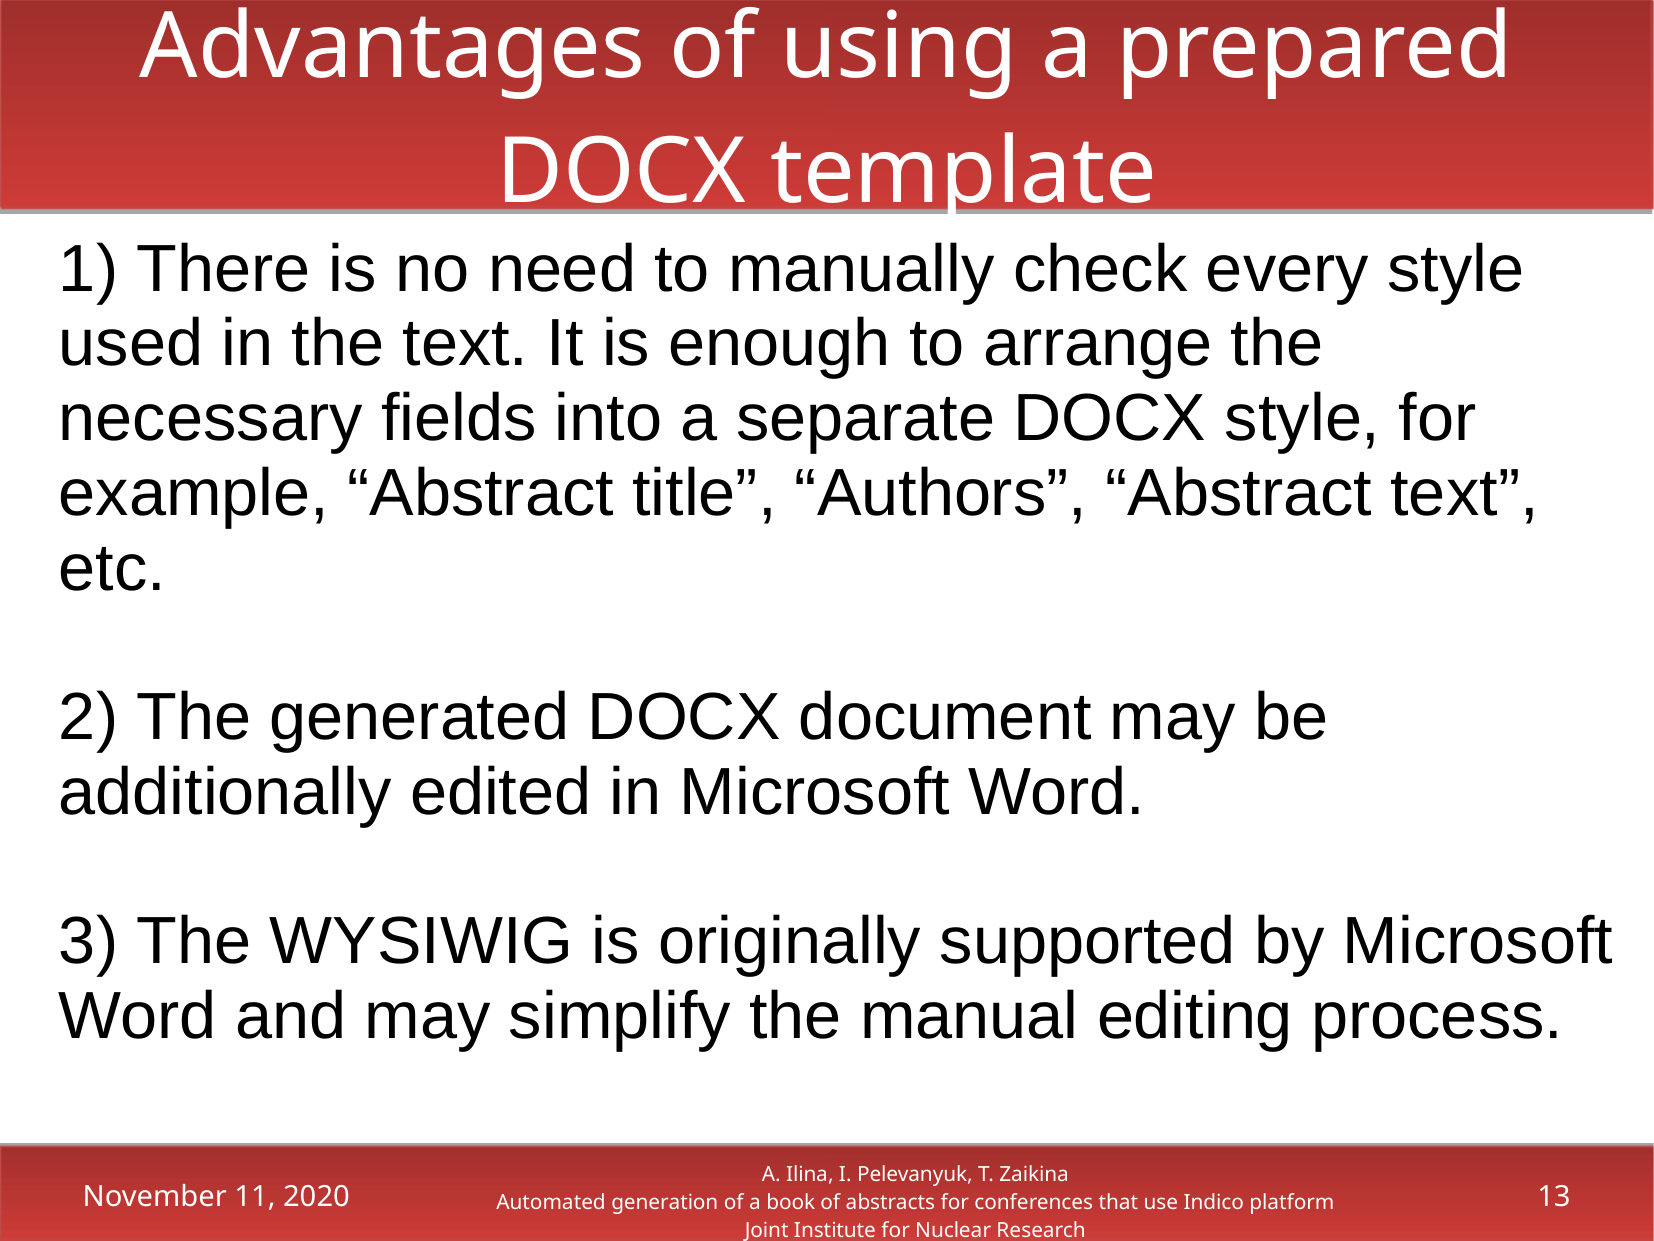

# Advantages of using a prepared DOCX template​
 There is no need to manually check every style used in the text. It is enough to arrange the necessary fields into a separate DOCX style, for example, “Abstract title”, “Authors”, “Abstract text”, etc.​
 The generated DOCX document may be additionally edited in Microsoft Word.​
 The WYSIWIG is originally supported by Microsoft Word and may simplify the manual editing process.​
A. Ilina, I. Pelevanyuk, T. Zaikina
Automated generation of a book of abstracts for conferences that use Indico platform
Joint Institute for Nuclear Research
November 11, 2020
13